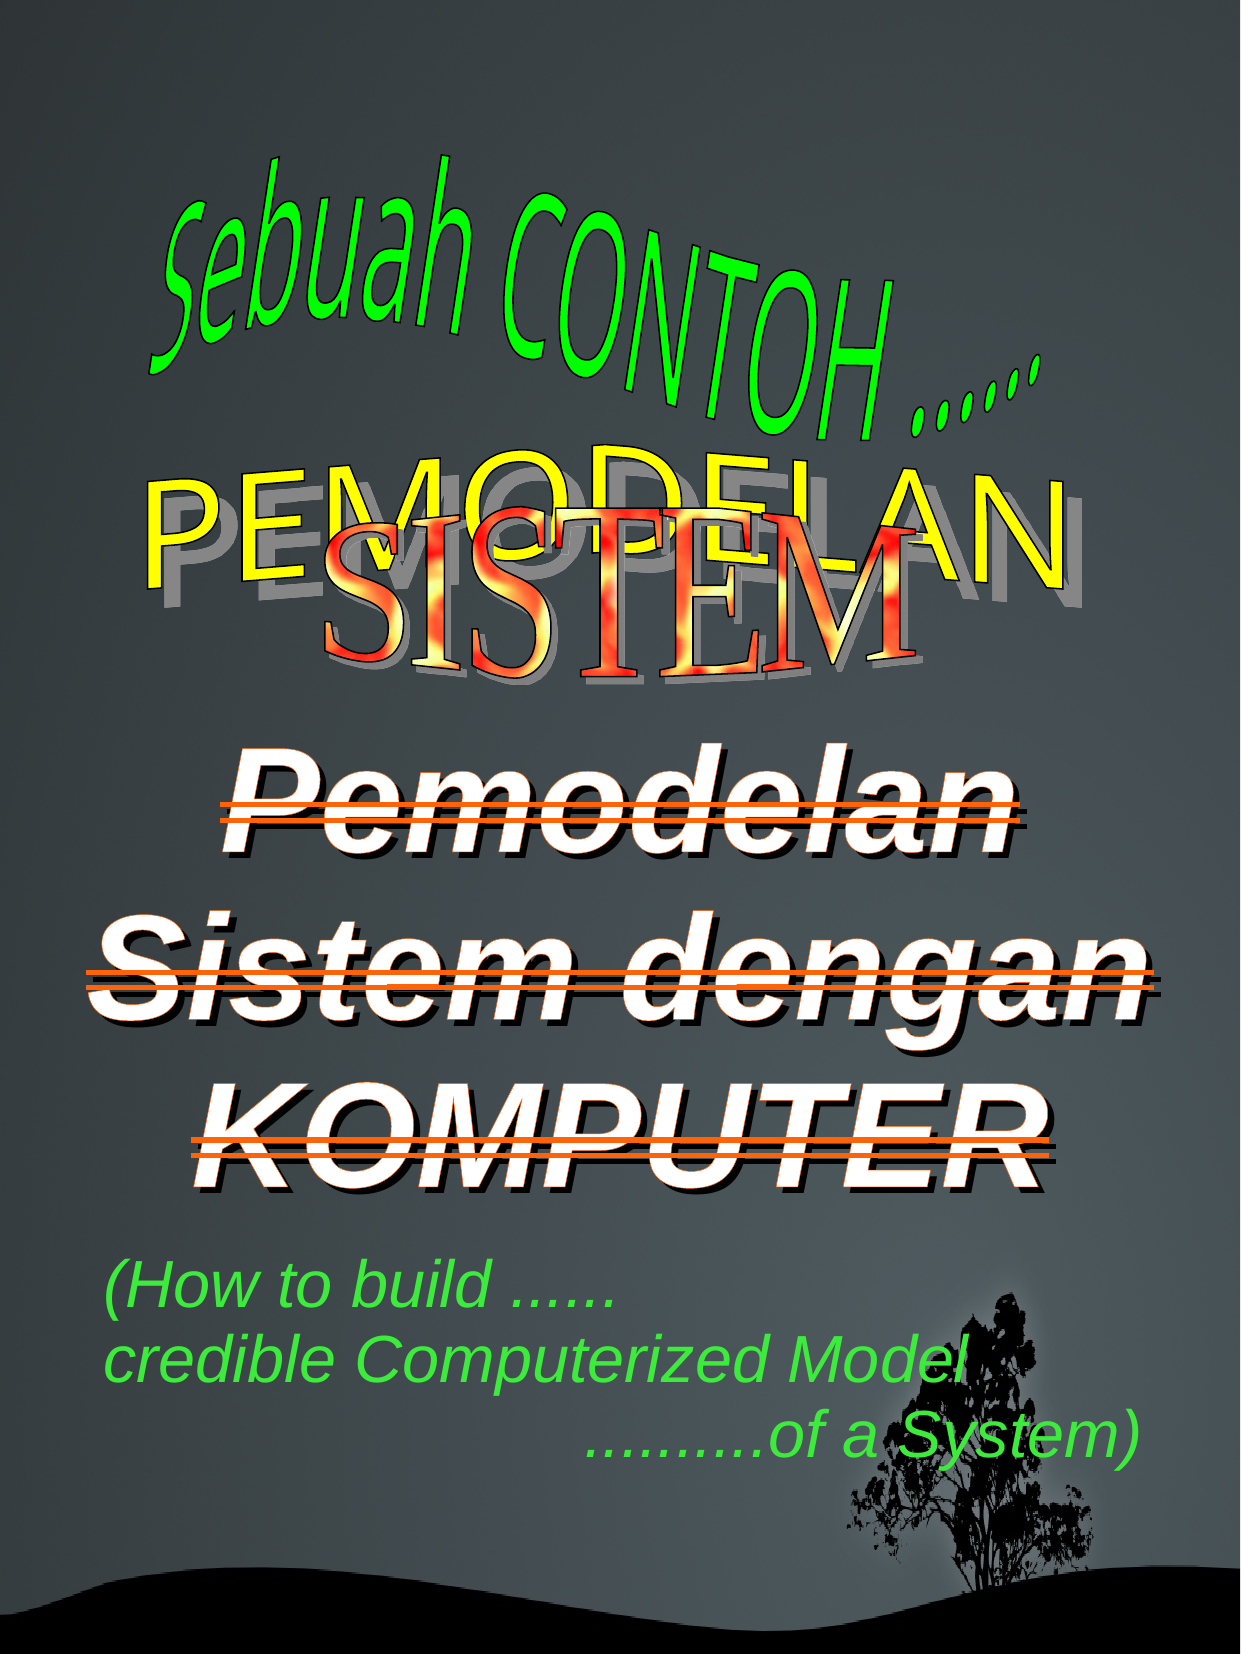

Sebuah CONTOH ......
PEMODELAN
SISTEM
Pemodelan Sistem dengan KOMPUTER
(How to build ......
credible Computerized Model
 ..........of a System)